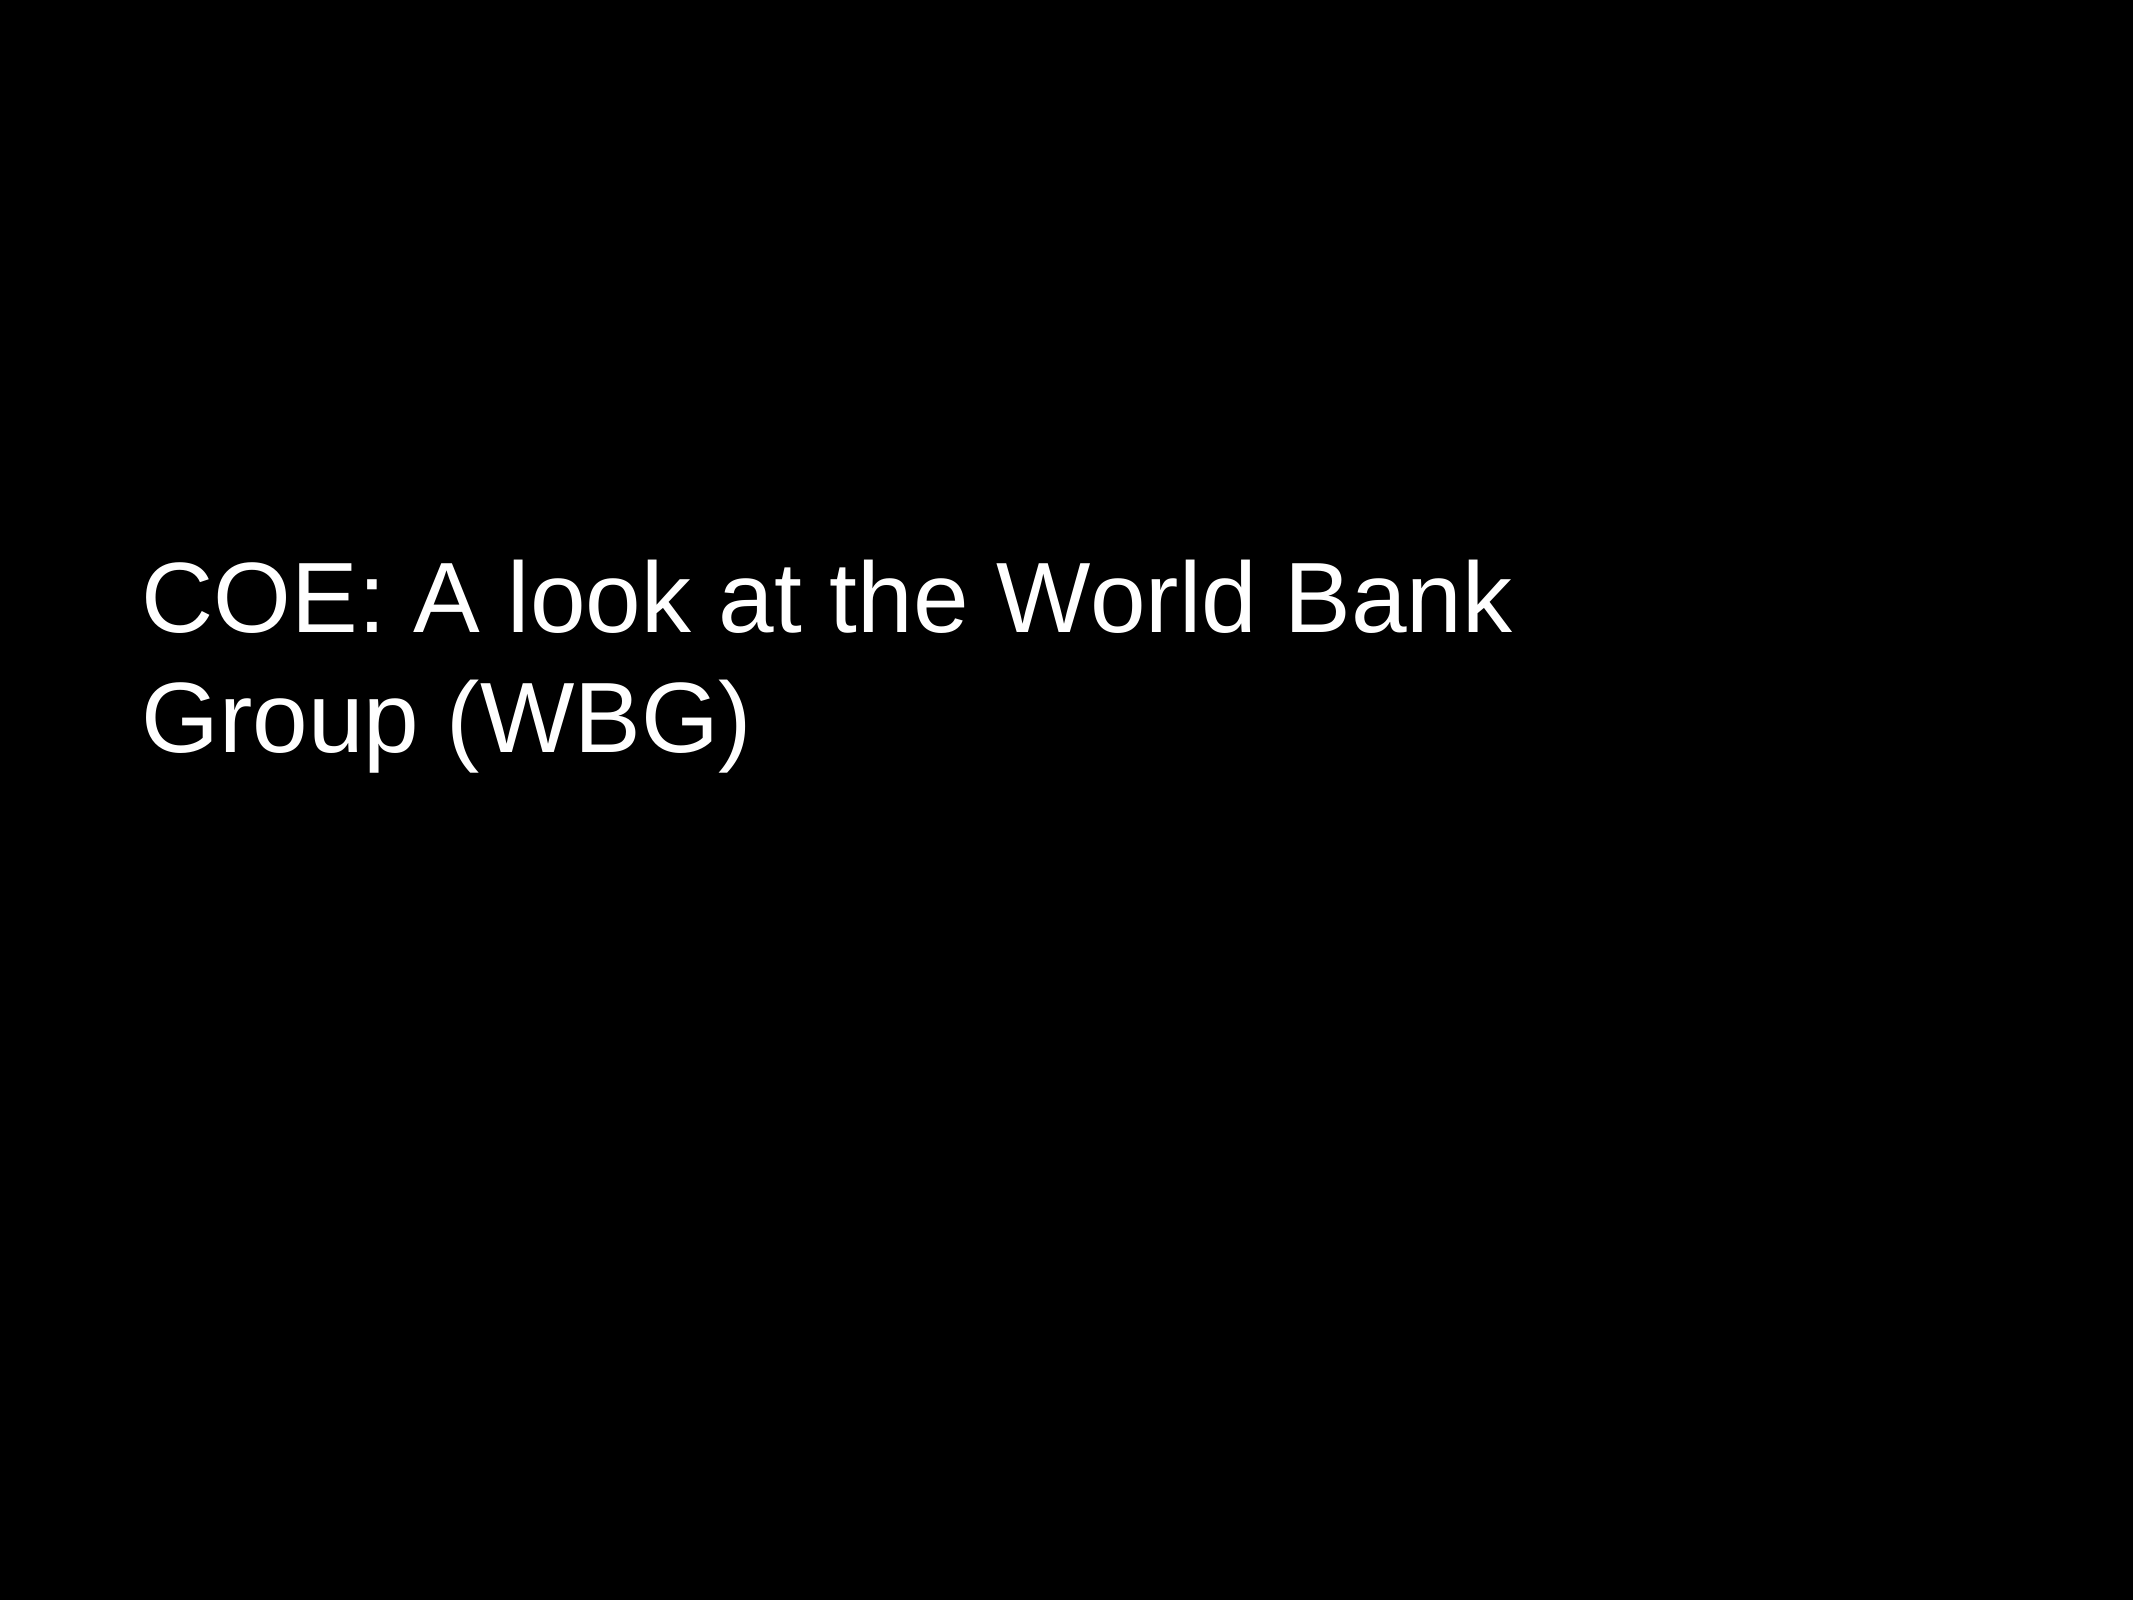

COE: A look at the World Bank Group (WBG)